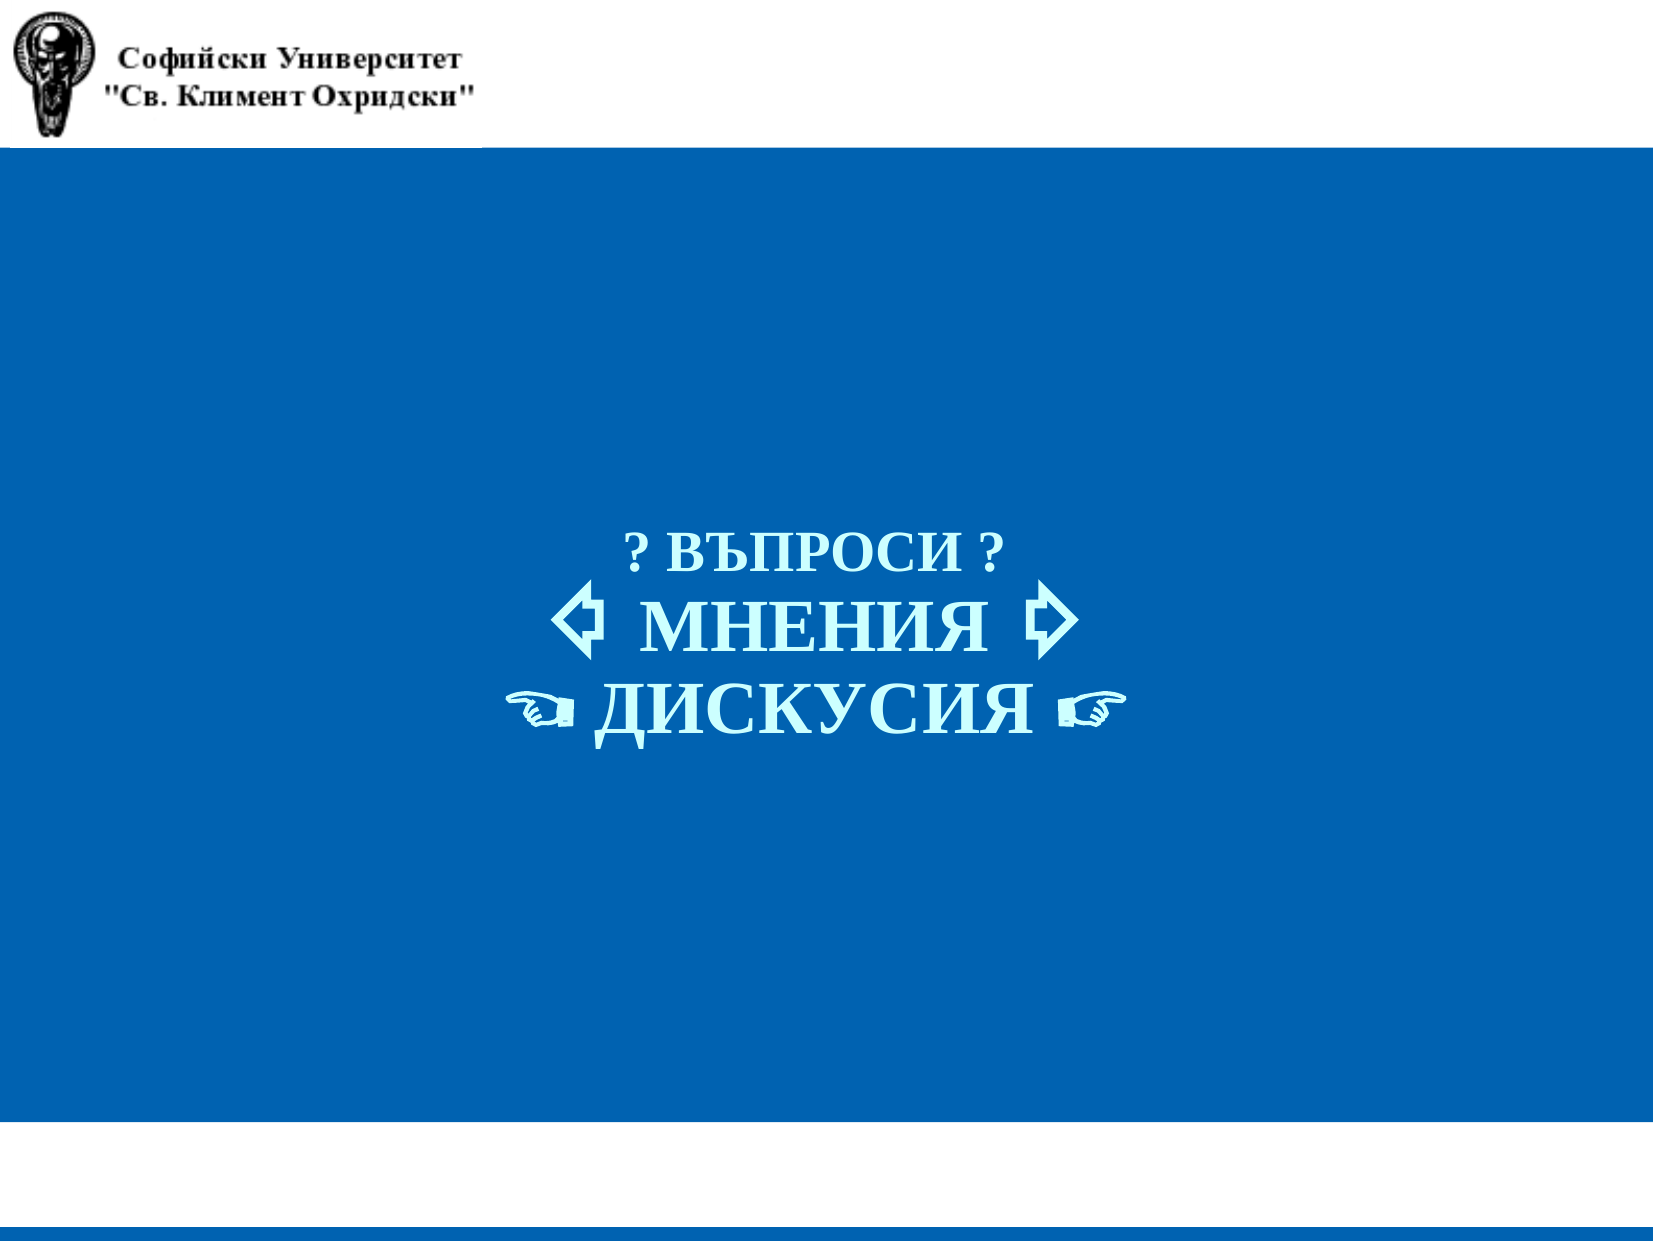

? ВЪПРОСИ ?
⇦ МНЕНИЯ ⇨
 ДИСКУСИЯ 